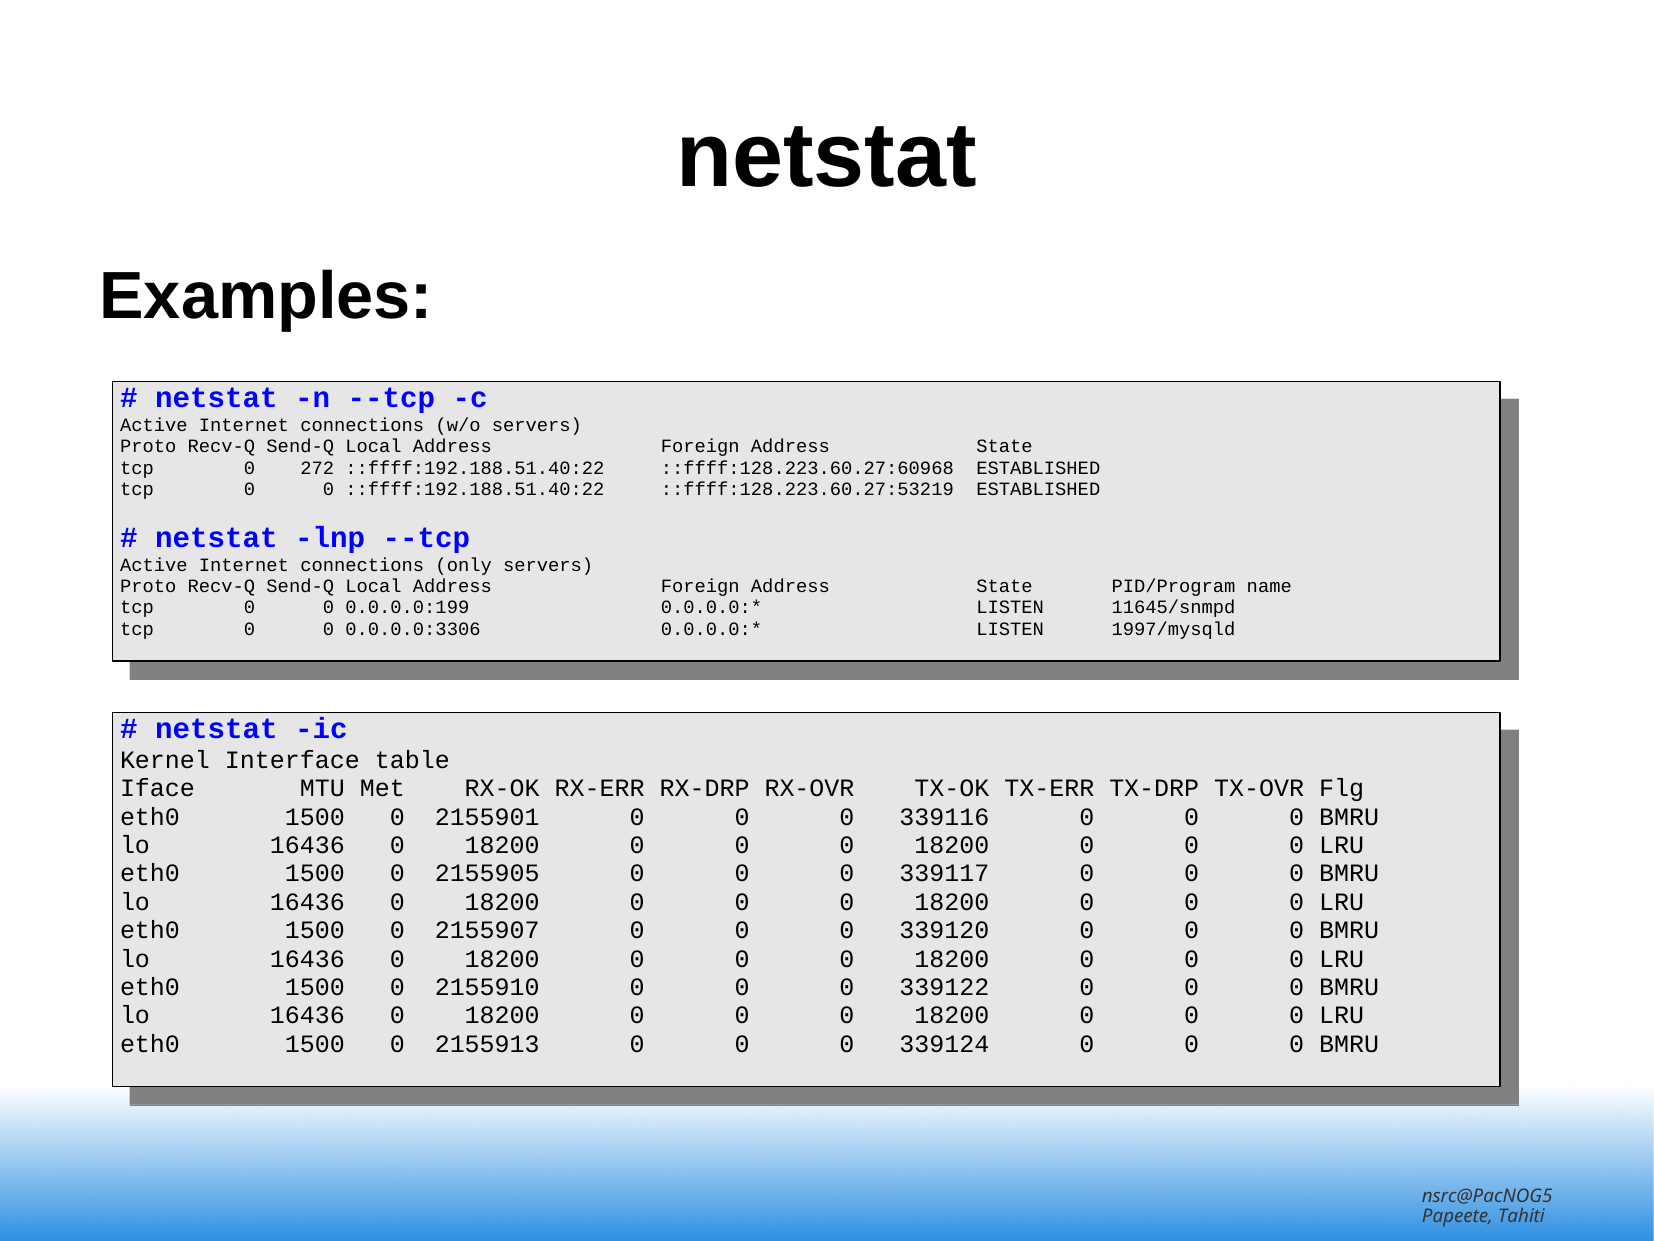

# netstat
Examples:
# netstat -n --tcp -c
Active Internet connections (w/o servers)‏
Proto Recv-Q Send-Q Local Address Foreign Address State
tcp 0 272 ::ffff:192.188.51.40:22 ::ffff:128.223.60.27:60968 ESTABLISHED
tcp 0 0 ::ffff:192.188.51.40:22 ::ffff:128.223.60.27:53219 ESTABLISHED
# netstat -lnp --tcp
Active Internet connections (only servers)‏
Proto Recv-Q Send-Q Local Address Foreign Address State PID/Program name
tcp 0 0 0.0.0.0:199 0.0.0.0:* LISTEN 11645/snmpd
tcp 0 0 0.0.0.0:3306 0.0.0.0:* LISTEN 1997/mysqld
# netstat -ic
Kernel Interface table
Iface MTU Met RX-OK RX-ERR RX-DRP RX-OVR TX-OK TX-ERR TX-DRP TX-OVR Flg
eth0 1500 0 2155901 0 0 0 339116 0 0 0 BMRU
lo 16436 0 18200 0 0 0 18200 0 0 0 LRU
eth0 1500 0 2155905 0 0 0 339117 0 0 0 BMRU
lo 16436 0 18200 0 0 0 18200 0 0 0 LRU
eth0 1500 0 2155907 0 0 0 339120 0 0 0 BMRU
lo 16436 0 18200 0 0 0 18200 0 0 0 LRU
eth0 1500 0 2155910 0 0 0 339122 0 0 0 BMRU
lo 16436 0 18200 0 0 0 18200 0 0 0 LRU
eth0 1500 0 2155913 0 0 0 339124 0 0 0 BMRU